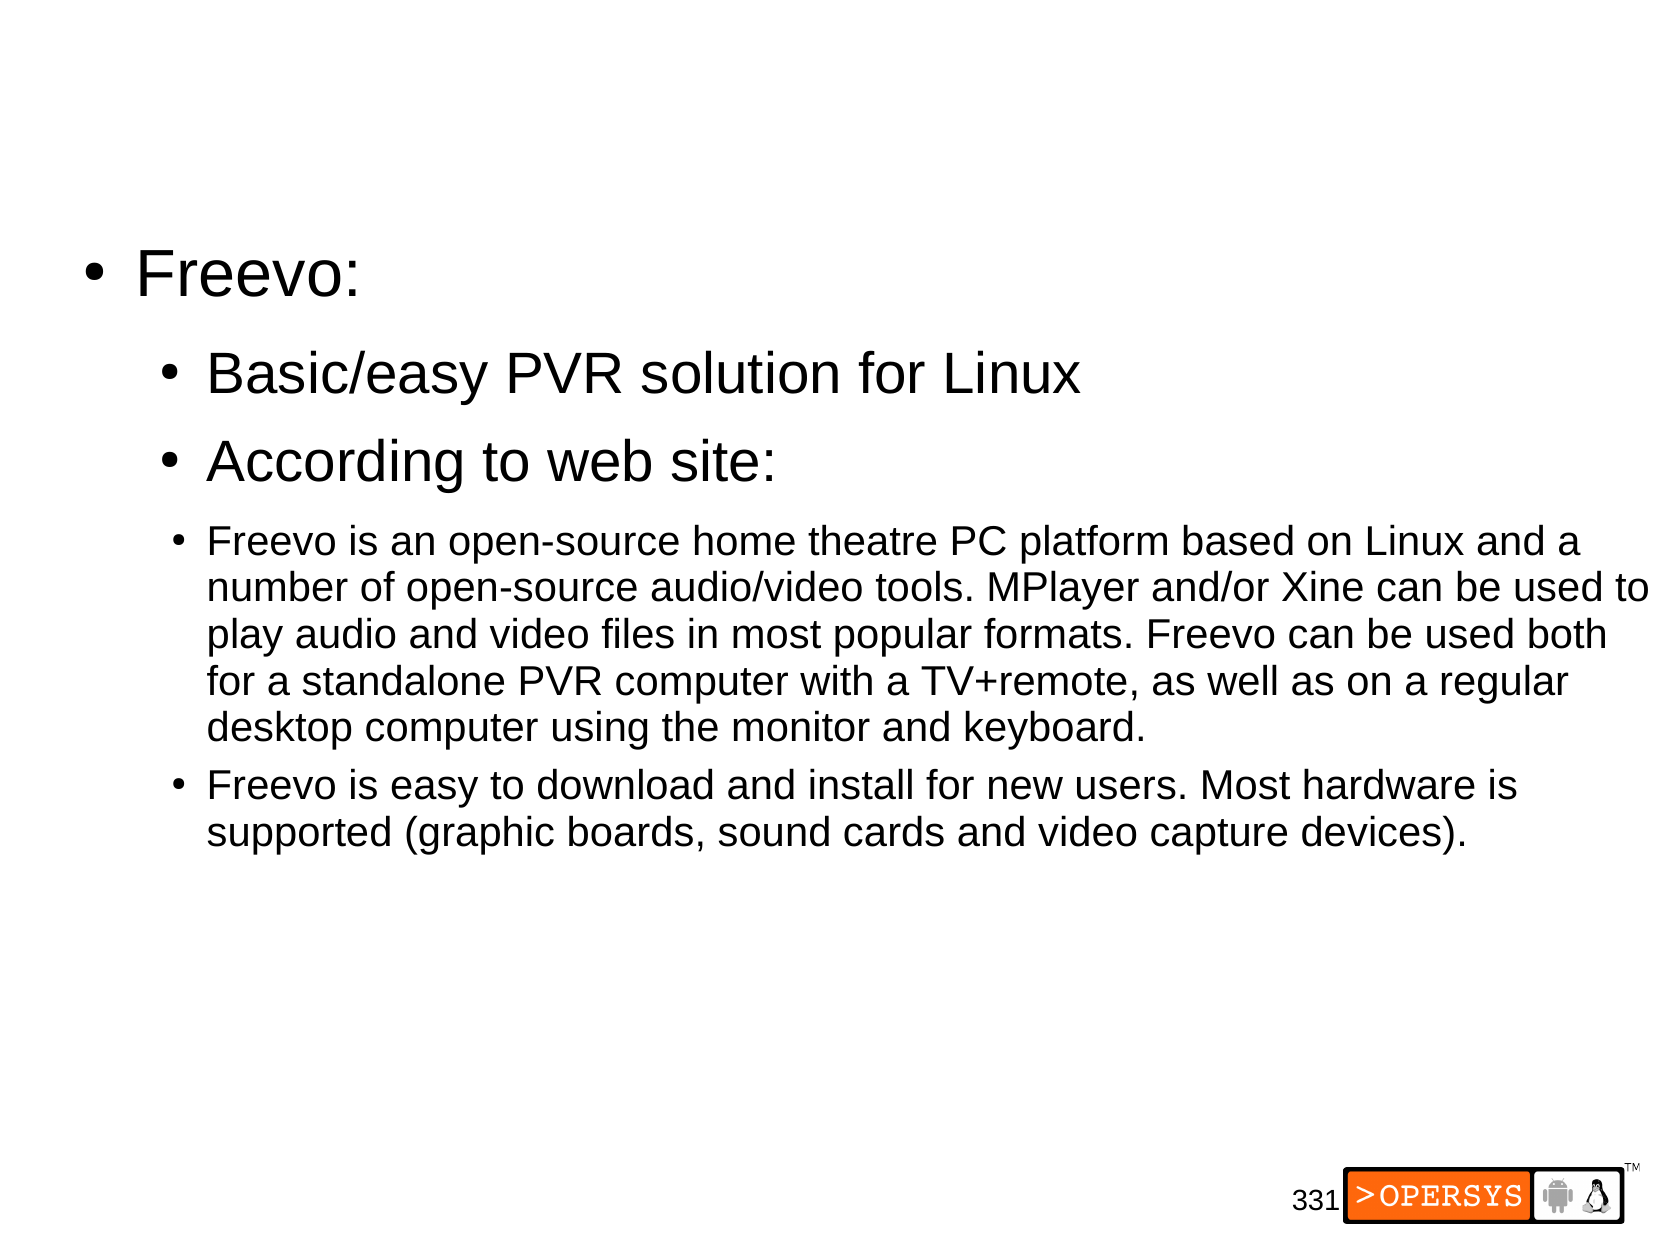

# Freevo:
Basic/easy PVR solution for Linux
According to web site:
Freevo is an open-source home theatre PC platform based on Linux and a number of open-source audio/video tools. MPlayer and/or Xine can be used to play audio and video files in most popular formats. Freevo can be used both for a standalone PVR computer with a TV+remote, as well as on a regular desktop computer using the monitor and keyboard.
Freevo is easy to download and install for new users. Most hardware is supported (graphic boards, sound cards and video capture devices).